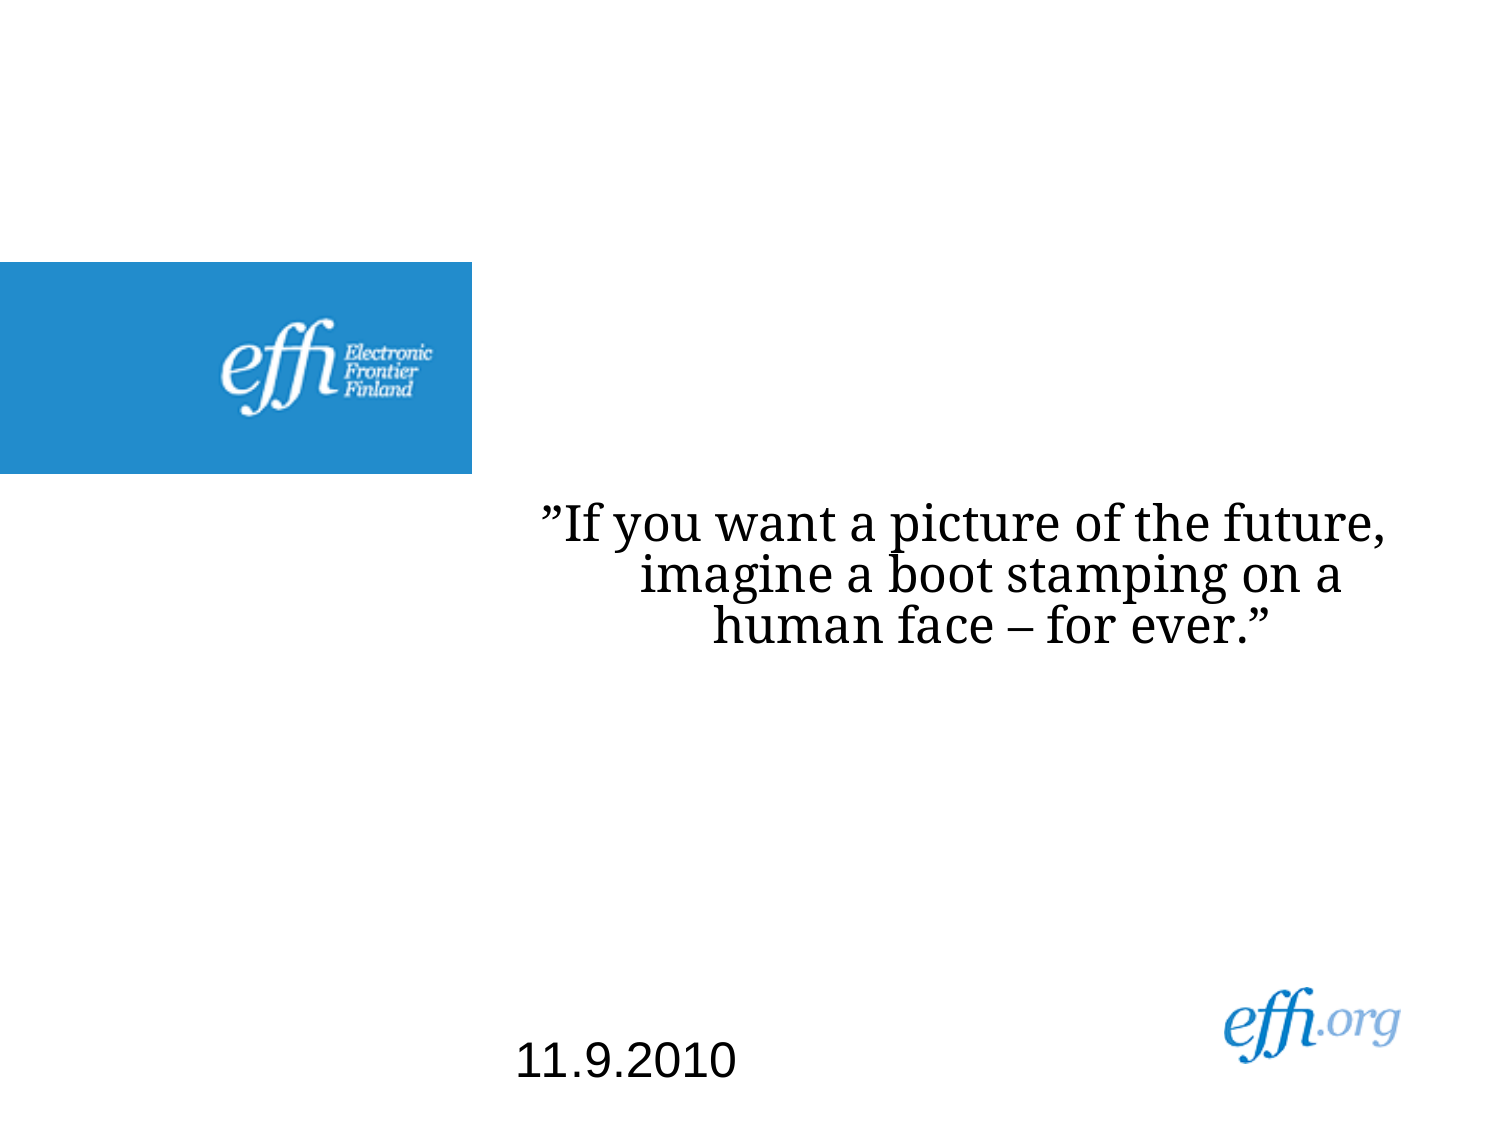

”If you want a picture of the future, imagine a boot stamping on a human face – for ever.”